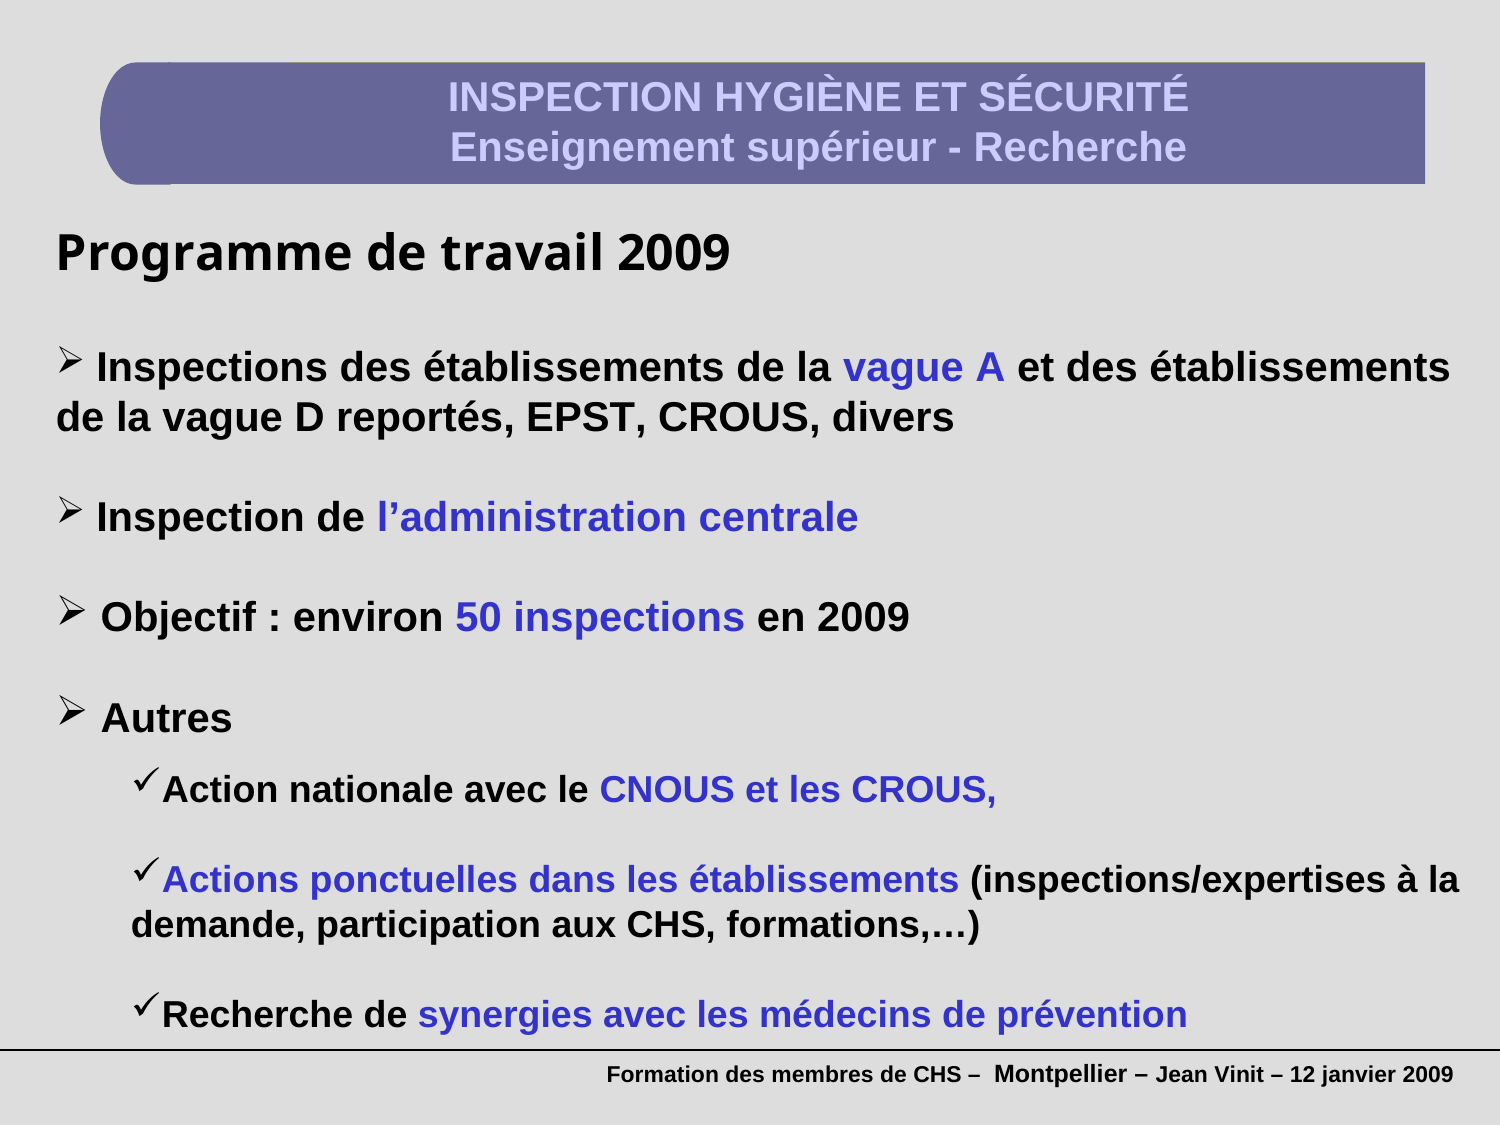

Programme de travail 2009
 Inspections des établissements de la vague A et des établissements de la vague D reportés, EPST, CROUS, divers
 Inspection de l’administration centrale
 Objectif : environ 50 inspections en 2009
 Autres
Action nationale avec le CNOUS et les CROUS,
Actions ponctuelles dans les établissements (inspections/expertises à la demande, participation aux CHS, formations,…)
Recherche de synergies avec les médecins de prévention